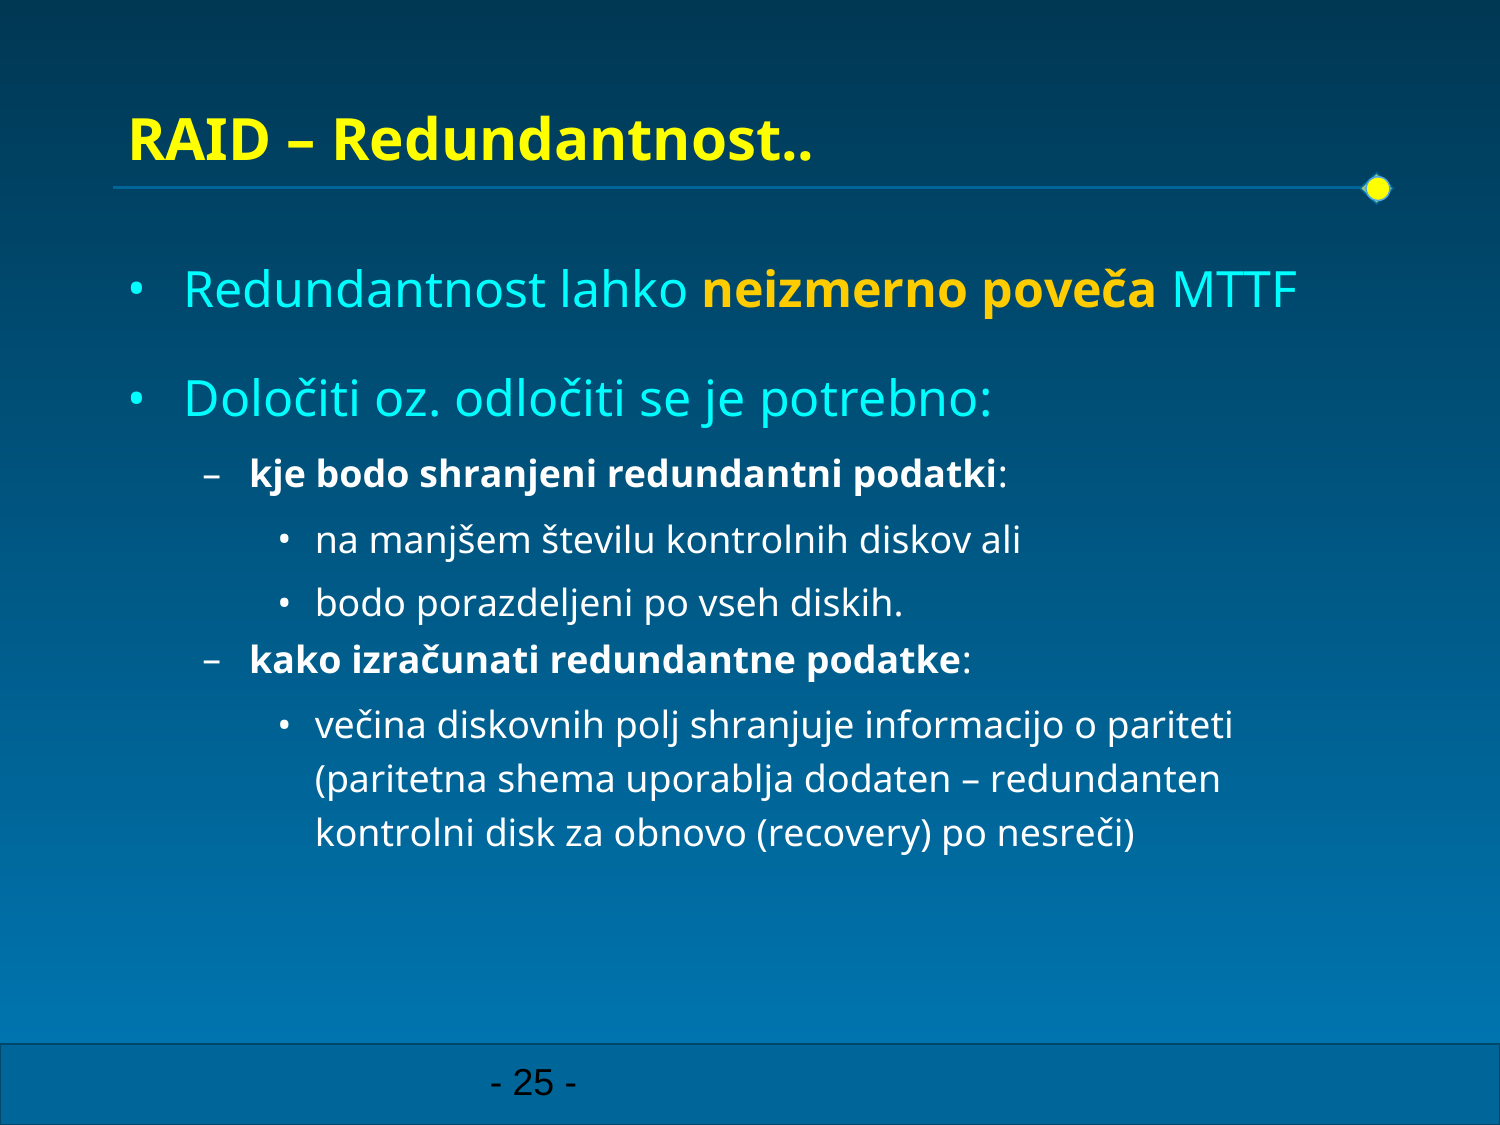

# RAID – Redundantnost..
Redundantnost lahko neizmerno poveča MTTF
Določiti oz. odločiti se je potrebno:
kje bodo shranjeni redundantni podatki:
na manjšem številu kontrolnih diskov ali
bodo porazdeljeni po vseh diskih.
kako izračunati redundantne podatke:
večina diskovnih polj shranjuje informacijo o pariteti (paritetna shema uporablja dodaten – redundanten kontrolni disk za obnovo (recovery) po nesreči)